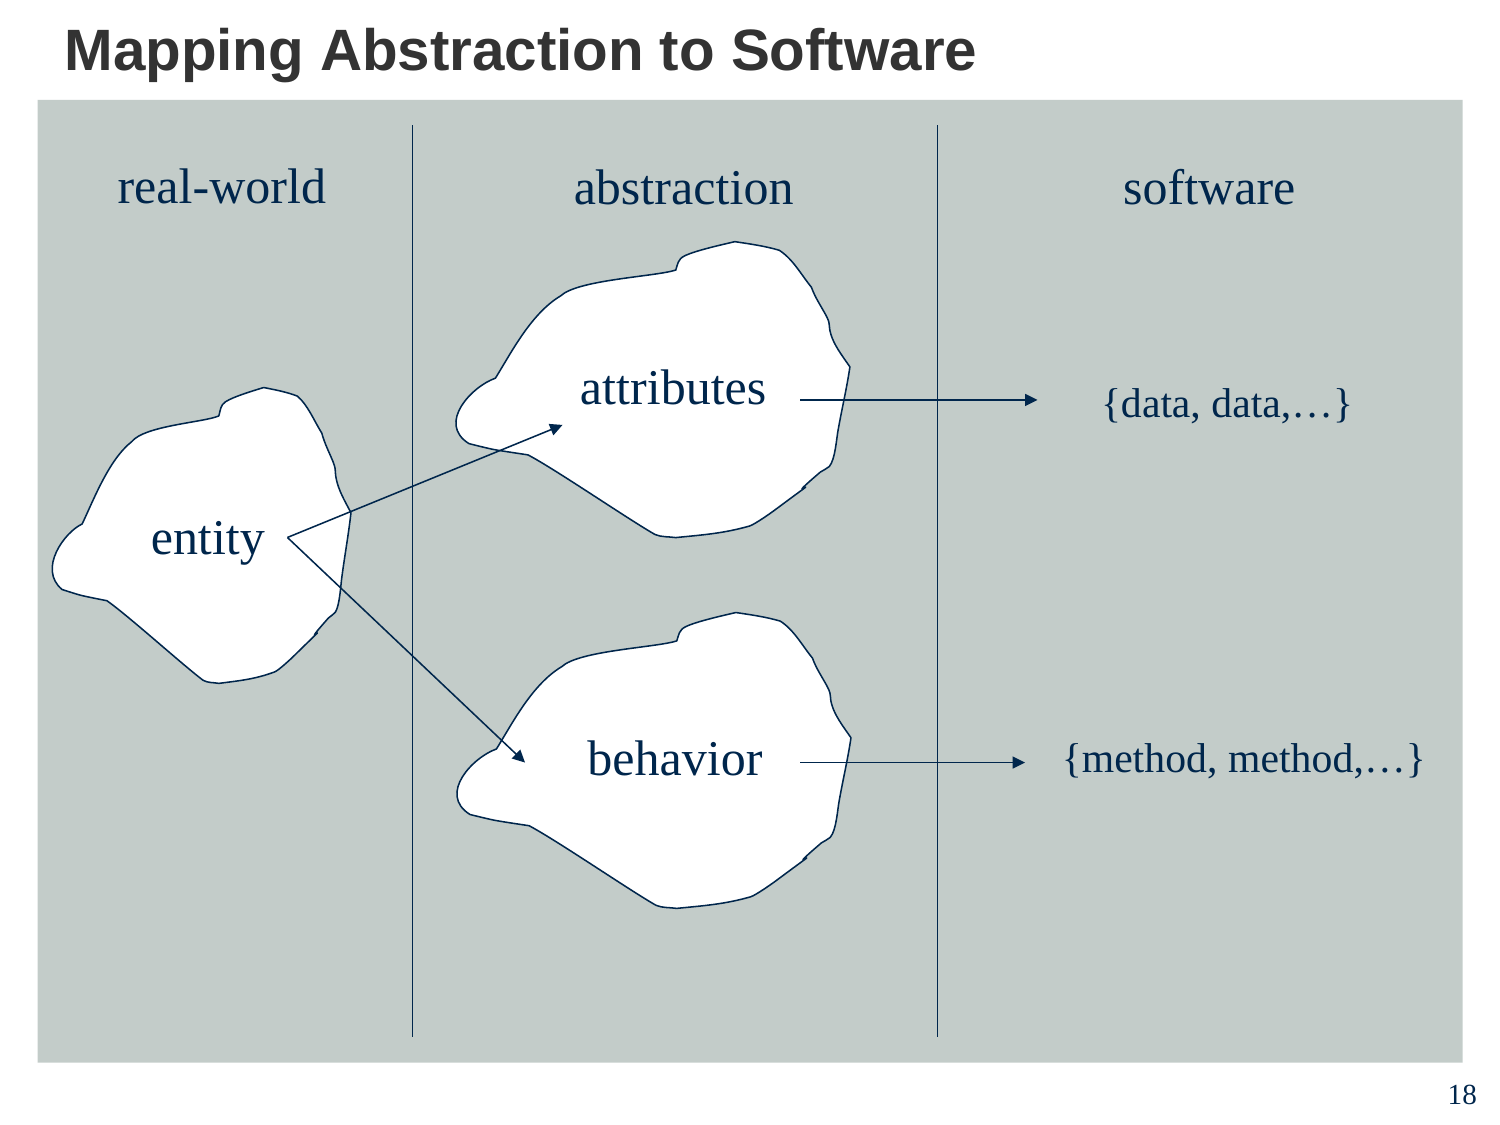

# Mapping Abstraction to Software
real-world
abstraction
software
attributes
{data, data,…}
entity
behavior
{method, method,…}